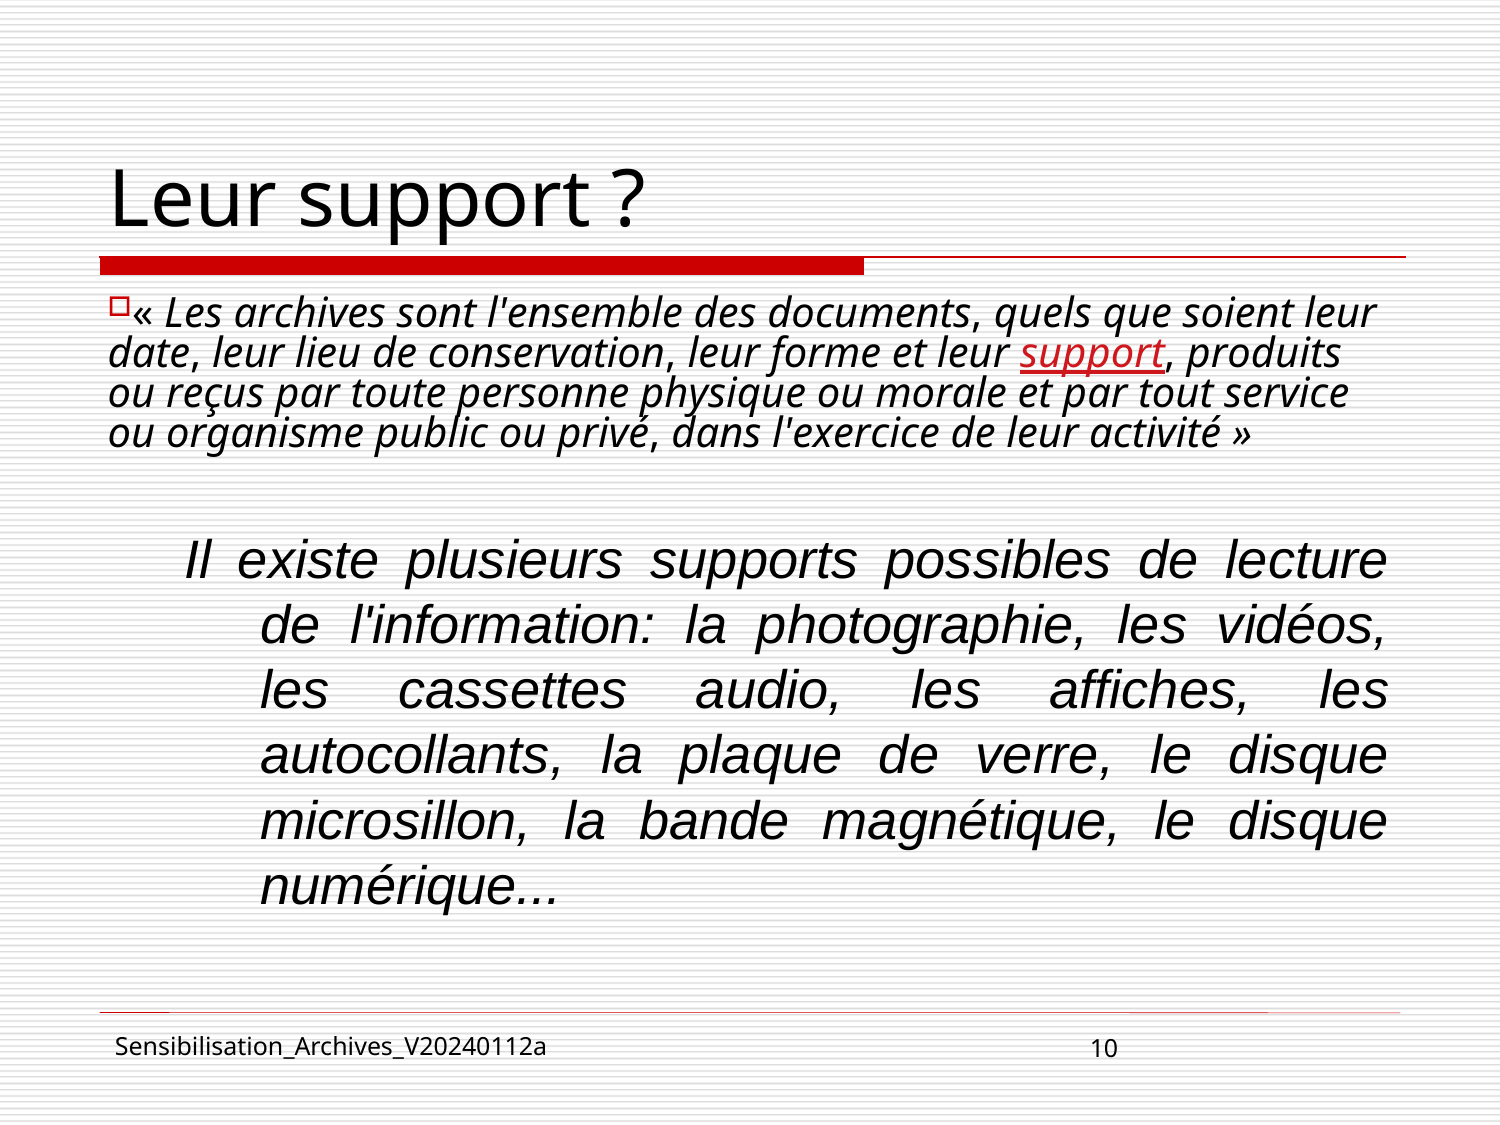

# Leur support ?
« Les archives sont l'ensemble des documents, quels que soient leur date, leur lieu de conservation, leur forme et leur support, produits ou reçus par toute personne physique ou morale et par tout service ou organisme public ou privé, dans l'exercice de leur activité »
Il existe plusieurs supports possibles de lecture de l'information: la photographie, les vidéos, les cassettes audio, les affiches, les autocollants, la plaque de verre, le disque microsillon, la bande magnétique, le disque numérique...
Sensibilisation_Archives_V20240112a